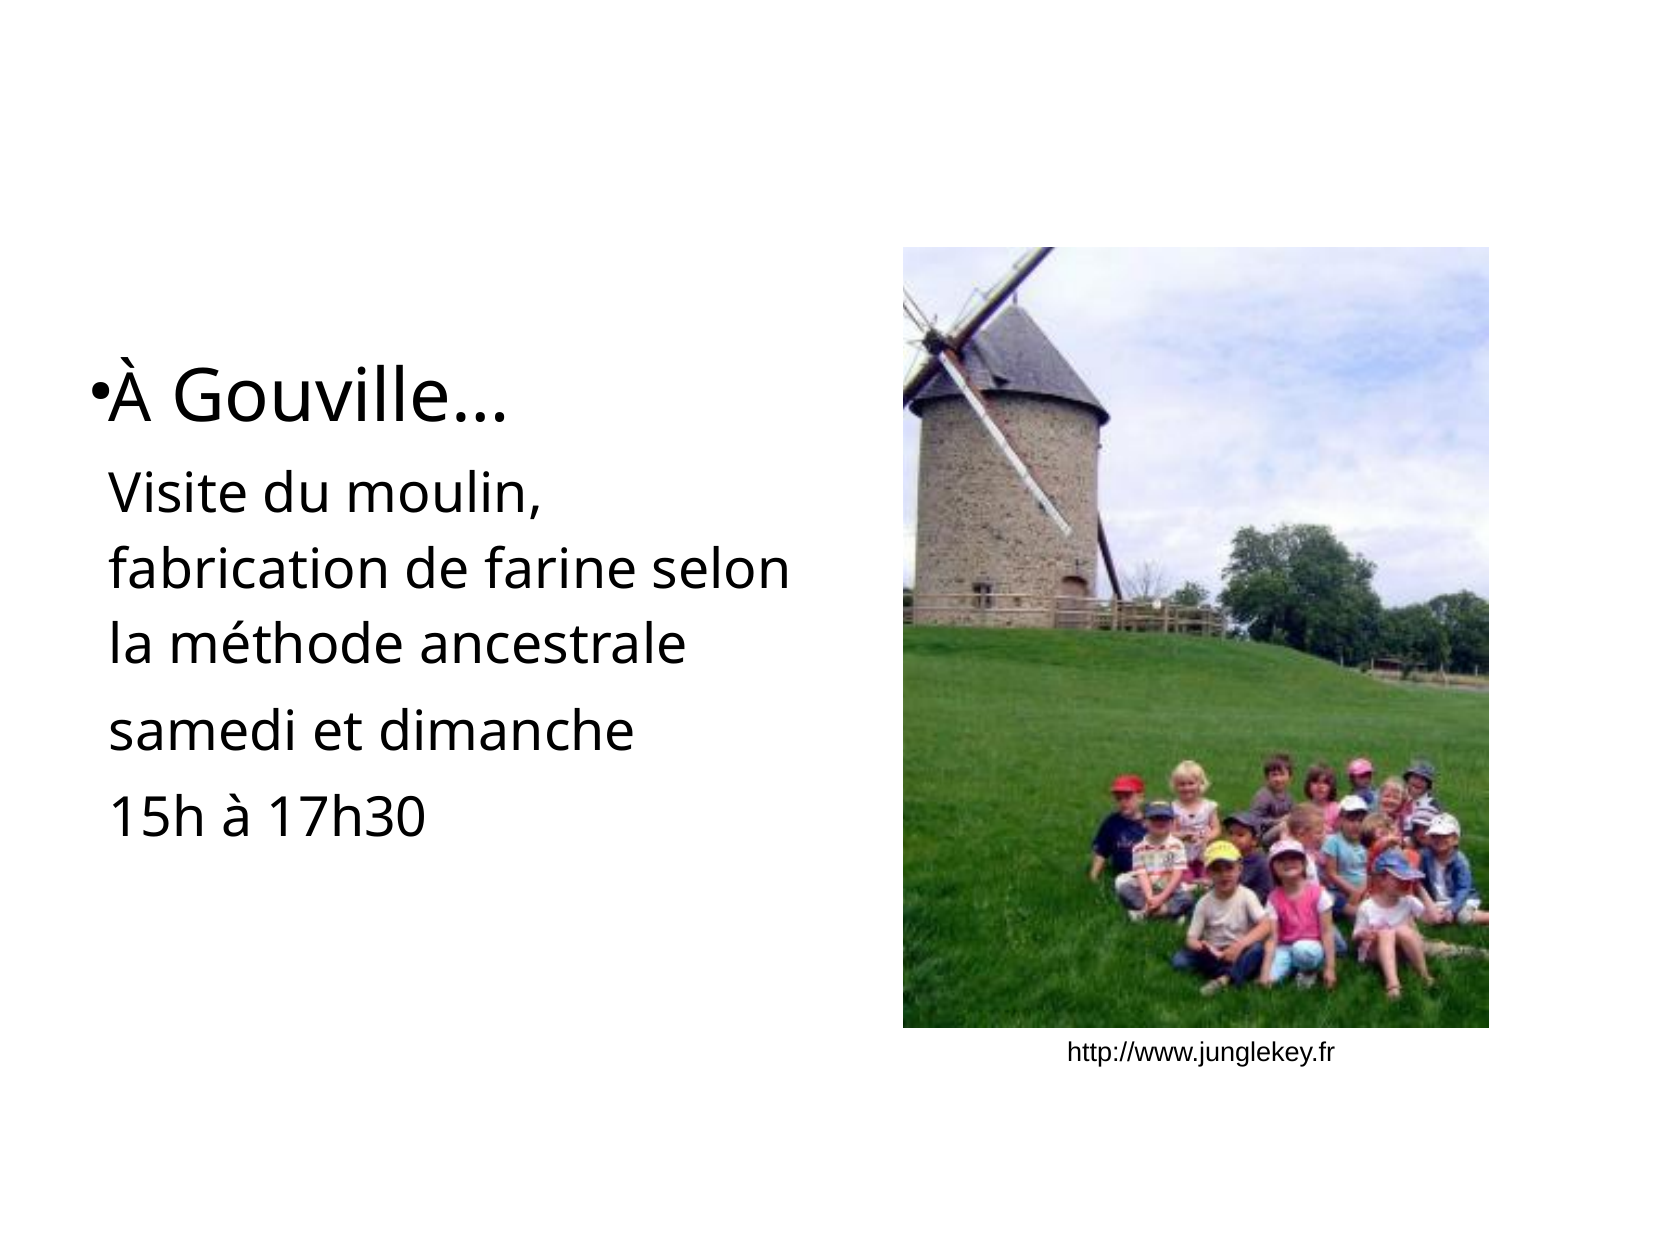

#
À Gouville…
Visite du moulin, fabrication de farine selon la méthode ancestrale
samedi et dimanche
15h à 17h30
http://www.junglekey.fr